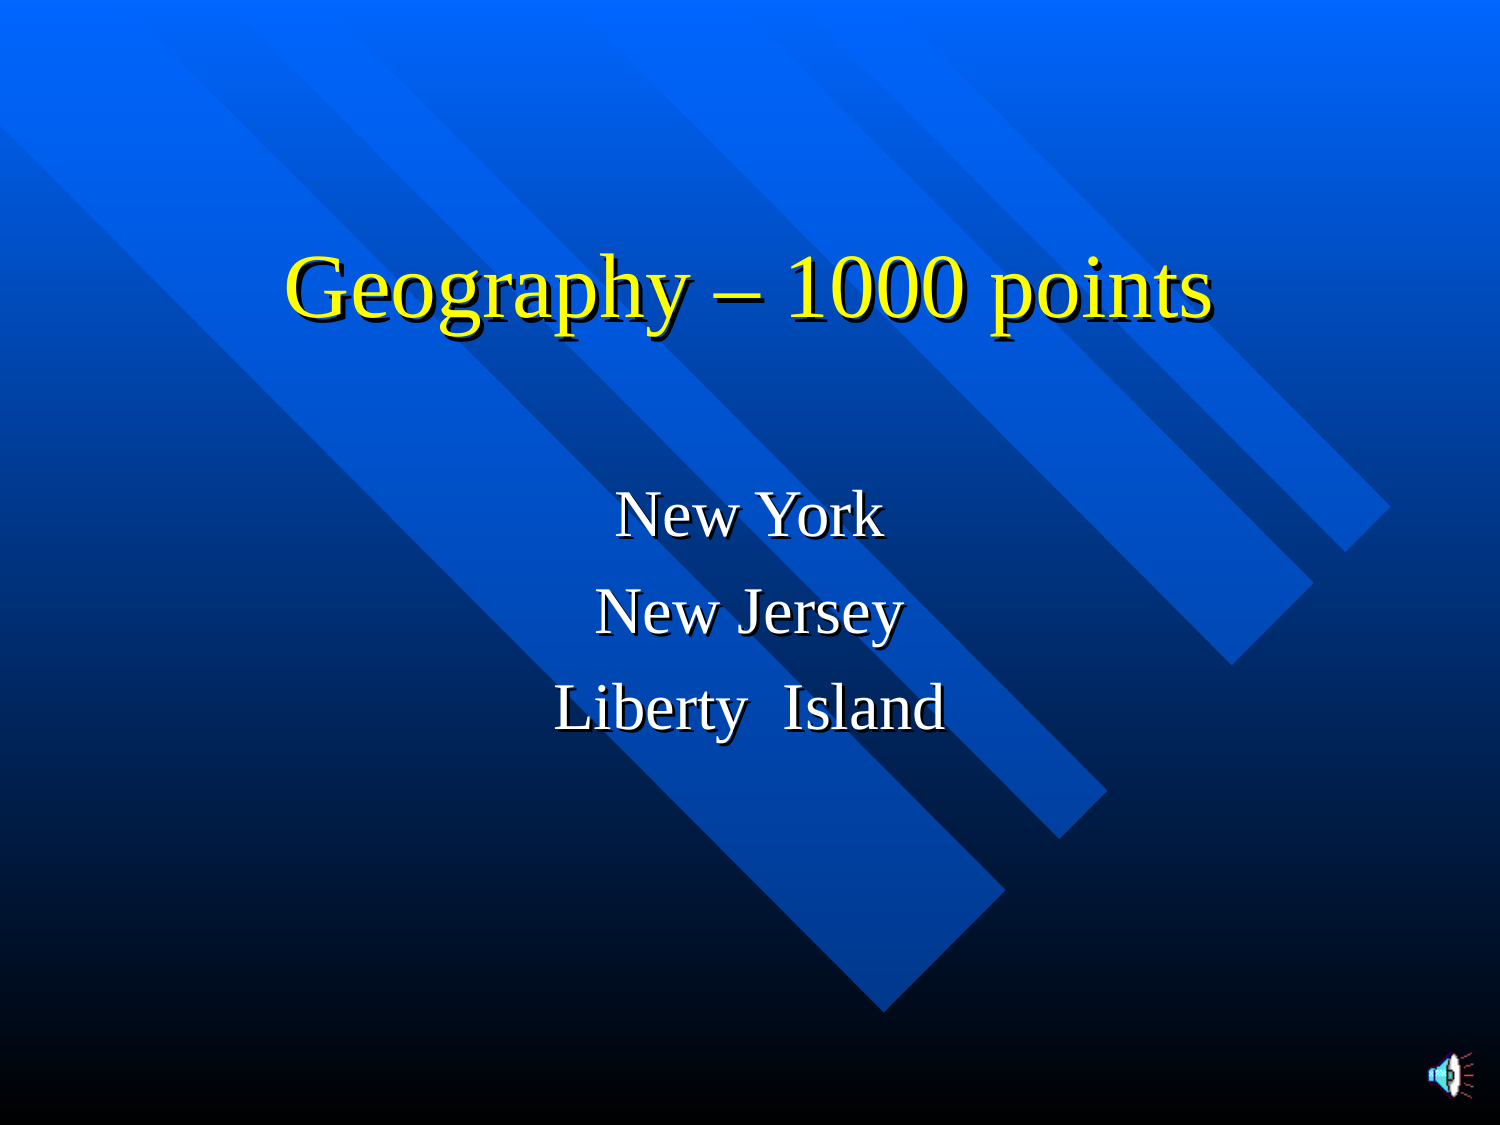

# Geography – 1000 points
New York
New Jersey
Liberty Island